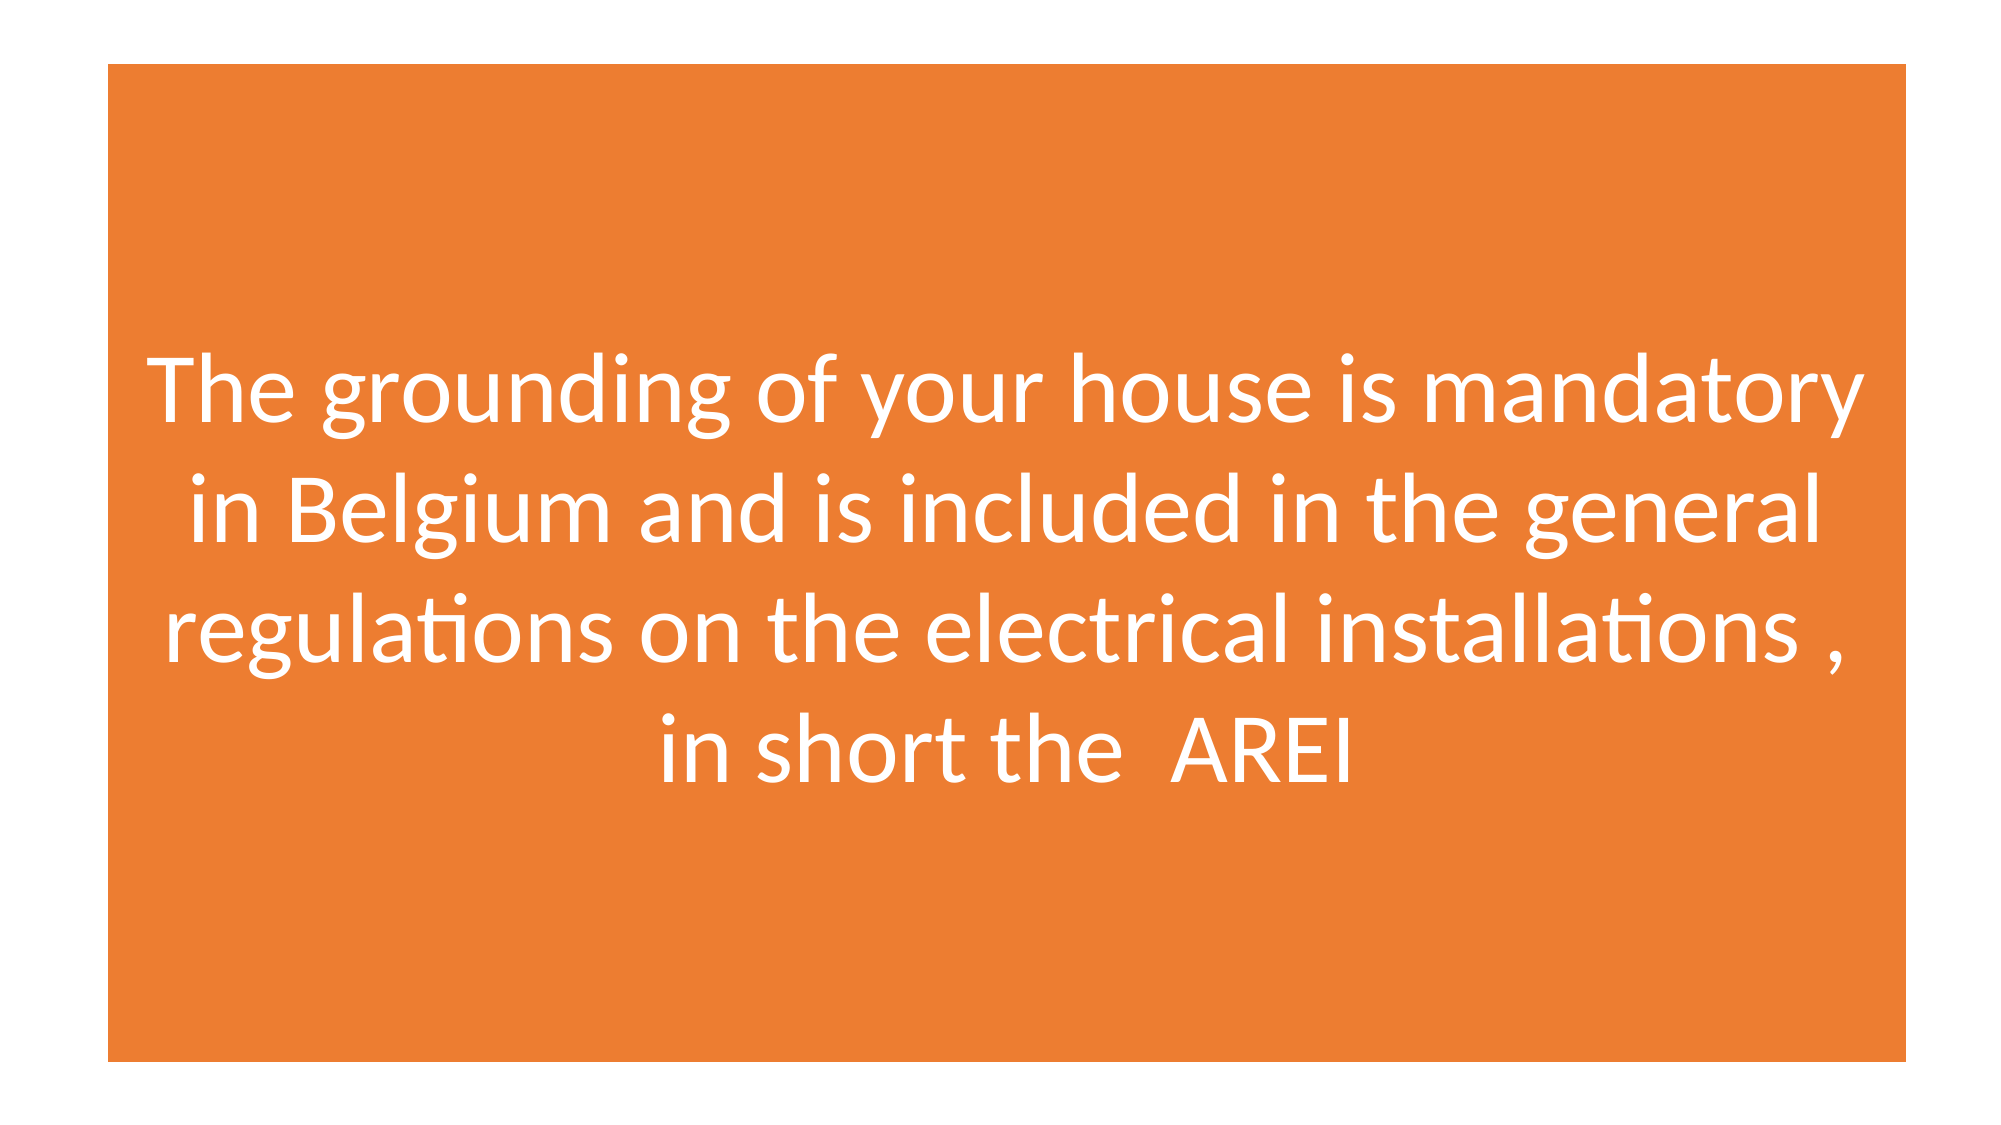

The grounding of your house is mandatory in Belgium and is included in the general regulations on the electrical installations , in short the AREI